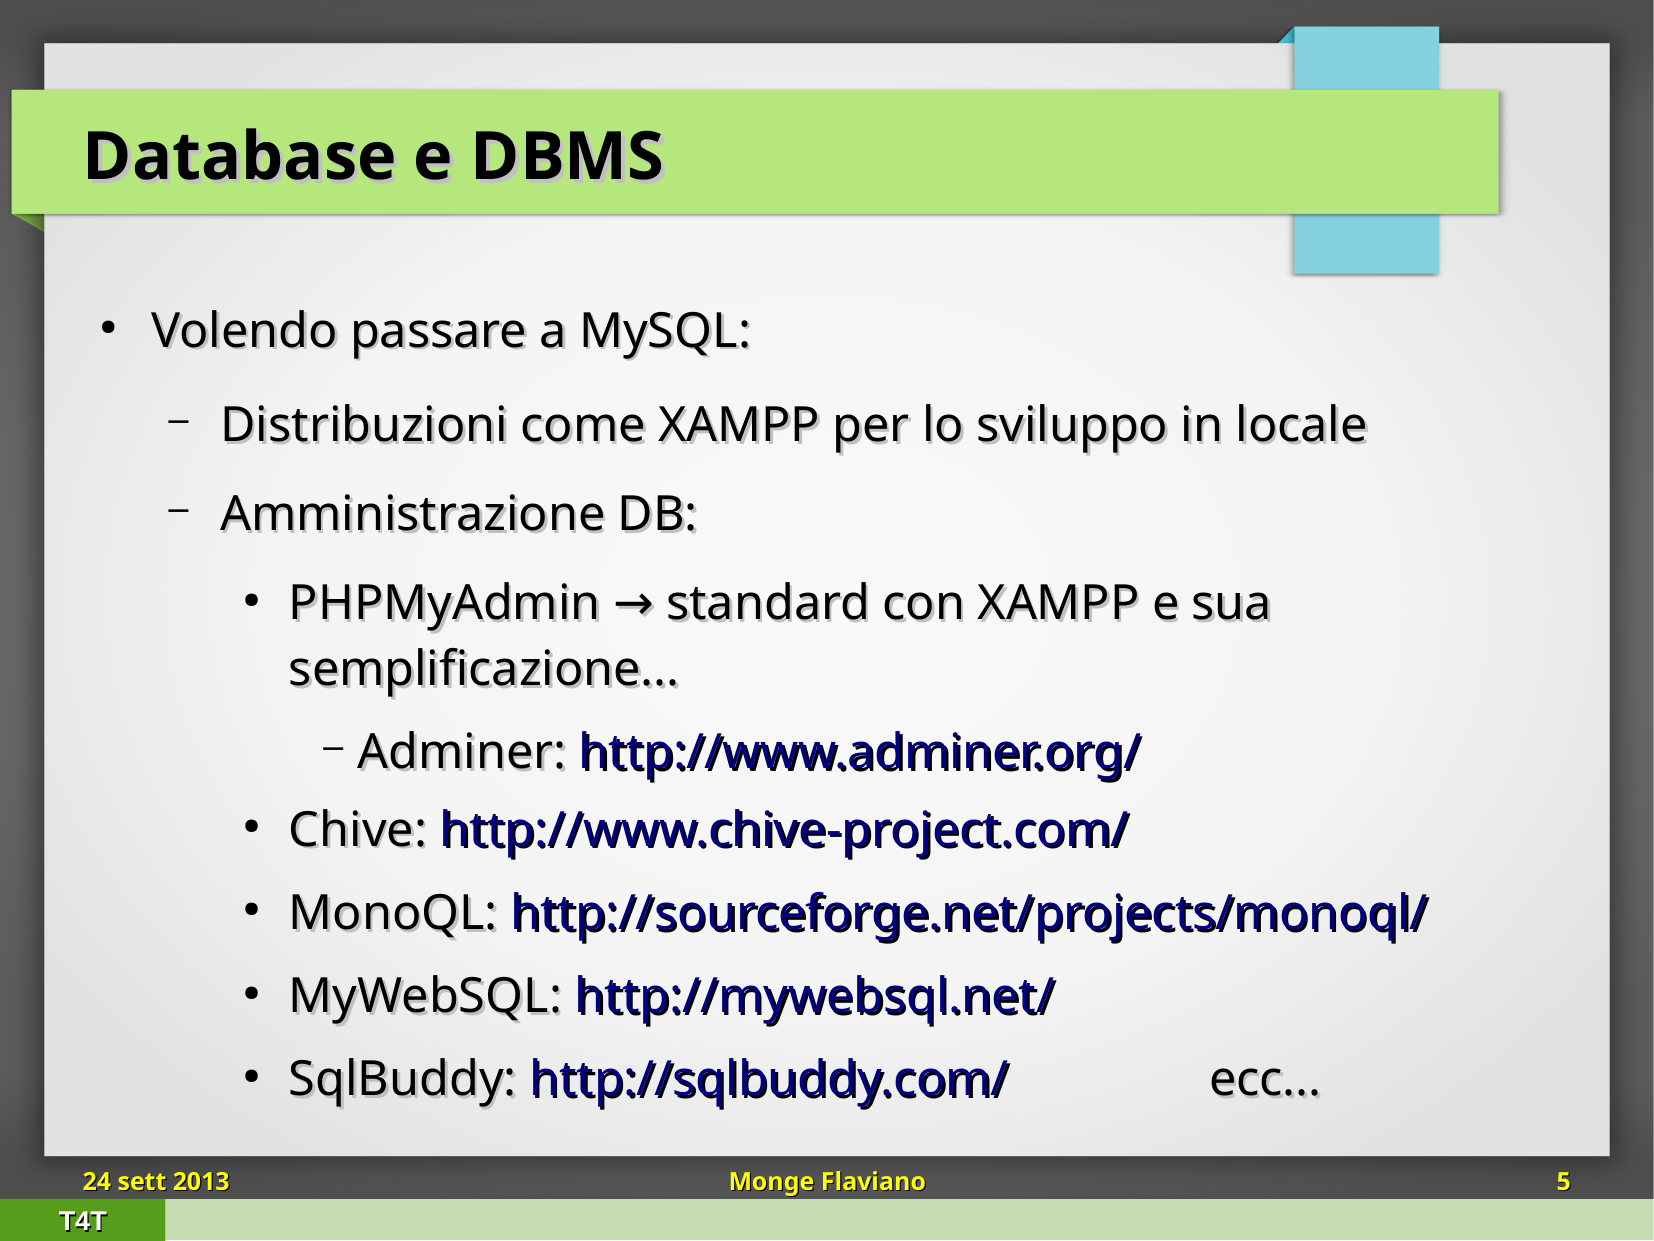

# Database e DBMS
Volendo passare a MySQL:
Distribuzioni come XAMPP per lo sviluppo in locale
Amministrazione DB:
PHPMyAdmin → standard con XAMPP e sua semplificazione...
Adminer: http://www.adminer.org/
Chive: http://www.chive-project.com/
MonoQL: http://sourceforge.net/projects/monoql/
MyWebSQL: http://mywebsql.net/
SqlBuddy: http://sqlbuddy.com/ ecc...
24 sett 2013
Monge Flaviano
5